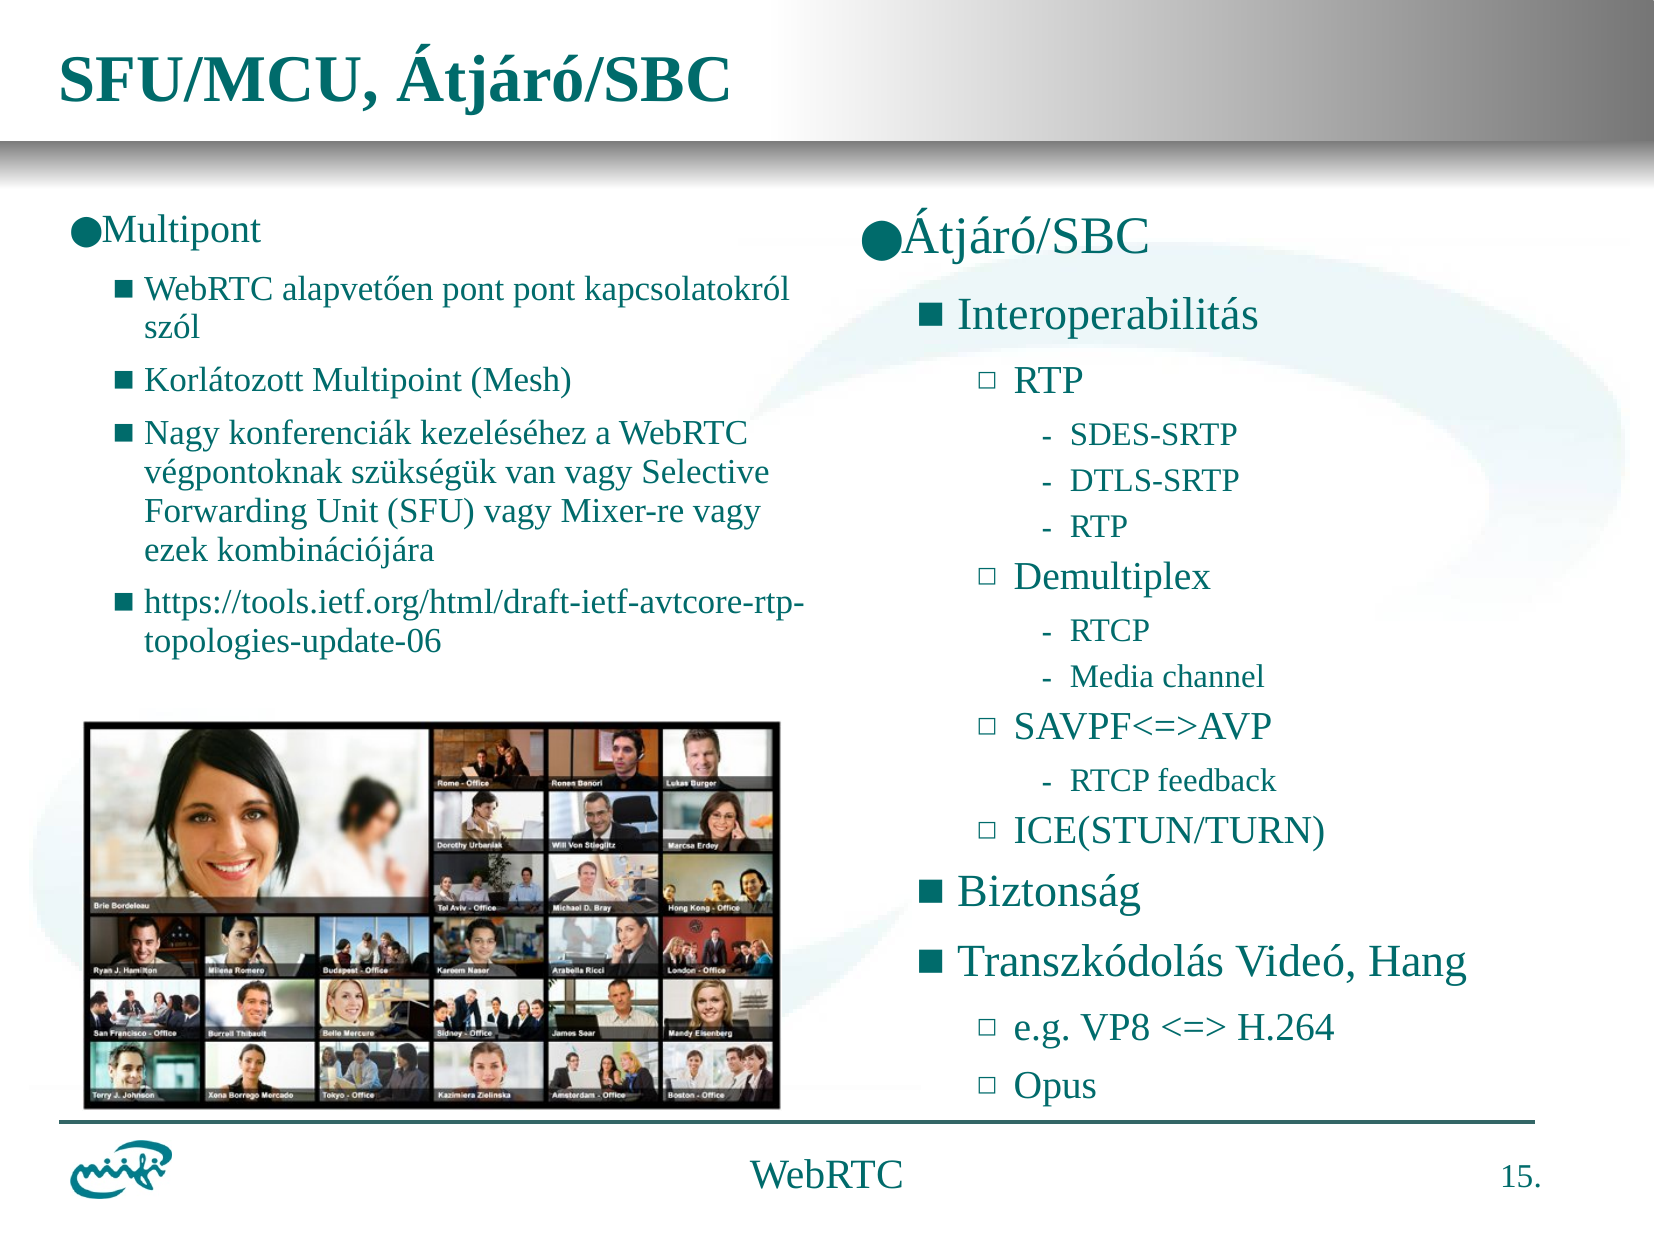

# SFU/MCU, Átjáró/SBC
Multipont
WebRTC alapvetően pont pont kapcsolatokról szól
Korlátozott Multipoint (Mesh)
Nagy konferenciák kezeléséhez a WebRTC végpontoknak szükségük van vagy Selective Forwarding Unit (SFU) vagy Mixer-re vagy ezek kombinációjára
https://tools.ietf.org/html/draft-ietf-avtcore-rtp-topologies-update-06
Átjáró/SBC
Interoperabilitás
RTP
SDES-SRTP
DTLS-SRTP
RTP
Demultiplex
RTCP
Media channel
SAVPF<=>AVP
RTCP feedback
ICE(STUN/TURN)
Biztonság
Transzkódolás Videó, Hang
e.g. VP8 <=> H.264
Opus
WebRTC
15